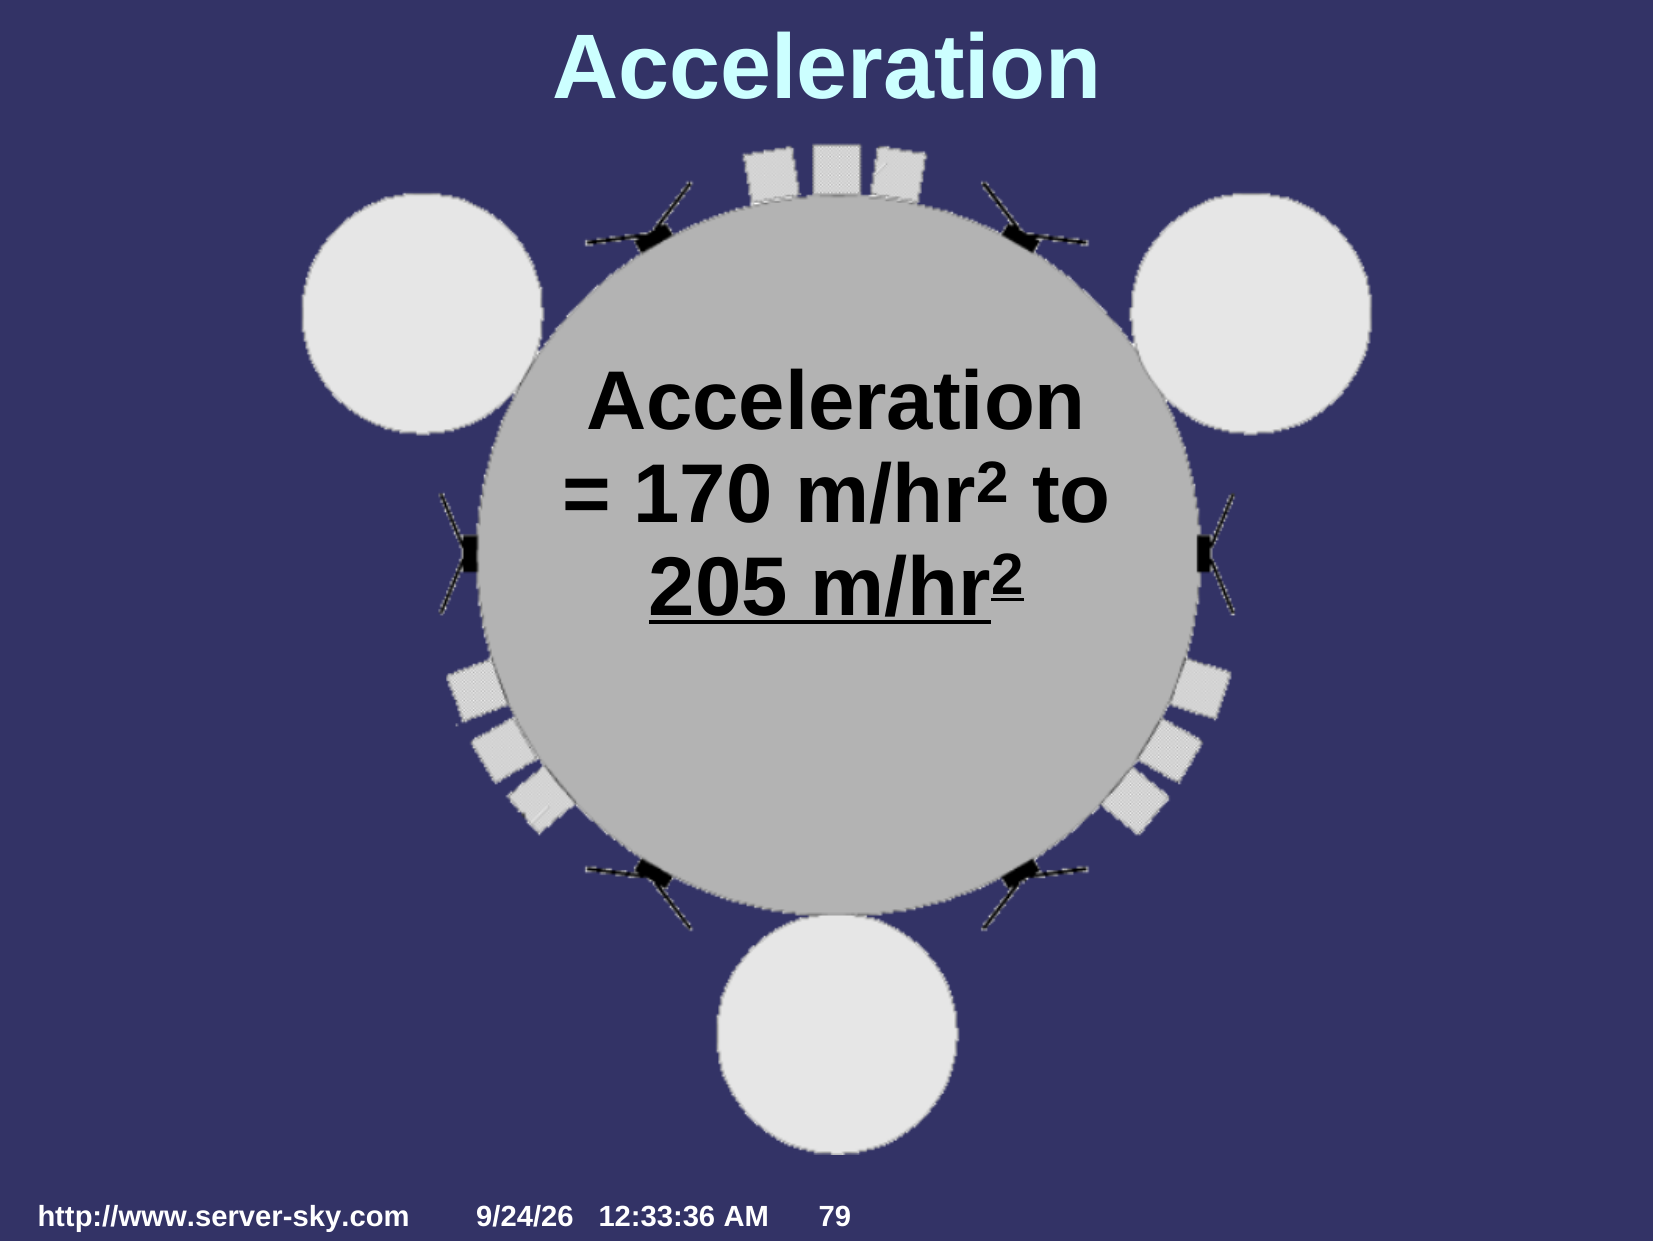

# Acceleration
Acceleration
= 170 m/hr2 to
205 m/hr2